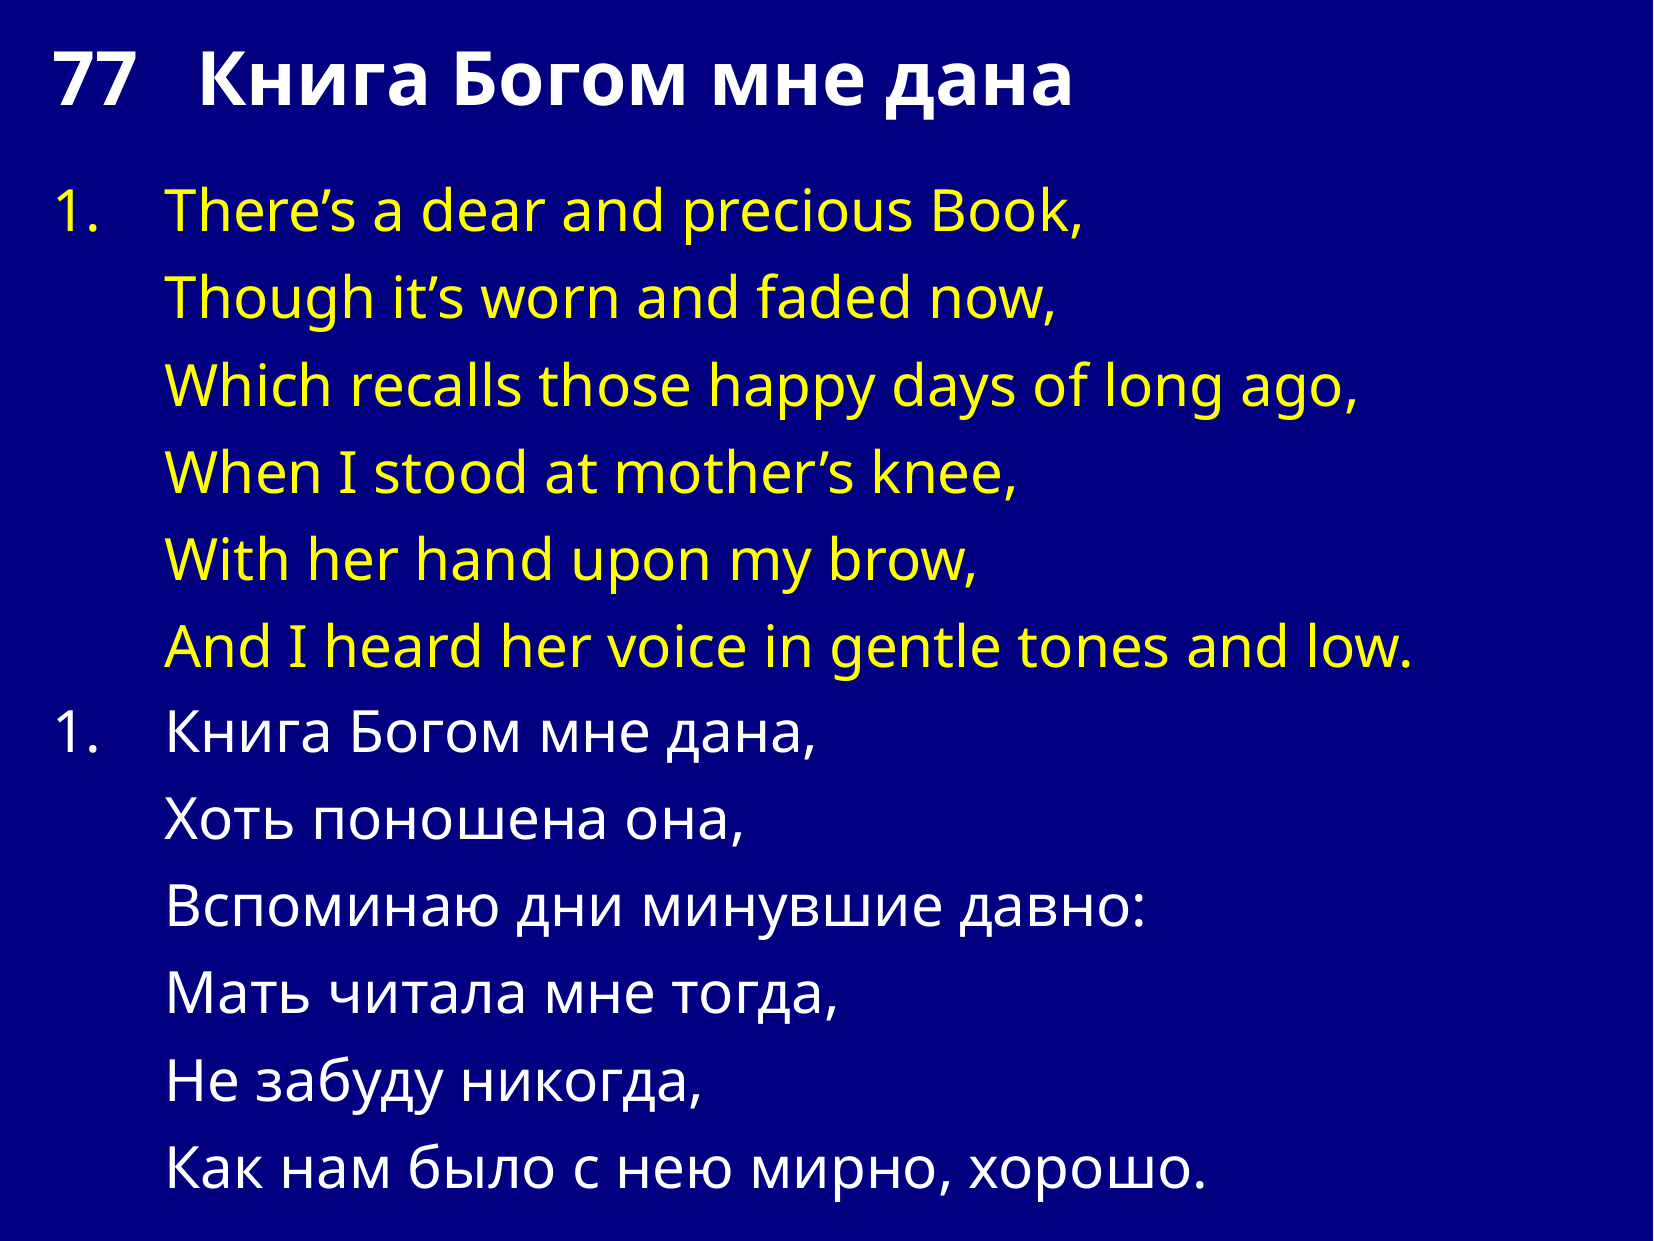

77 Книга Богом мне дана
1.	There’s a dear and precious Book,
	Though it’s worn and faded now,
	Which recalls those happy days of long ago,
	When I stood at mother’s knee,
	With her hand upon my brow,
	And I heard her voice in gentle tones and low.
1.	Книга Богом мне дана,
	Хоть поношена она,
	Вспоминаю дни минувшие давно:
	Мать читала мне тогда,
	Не забуду никогда,
	Как нам было с нею мирно, хорошо.